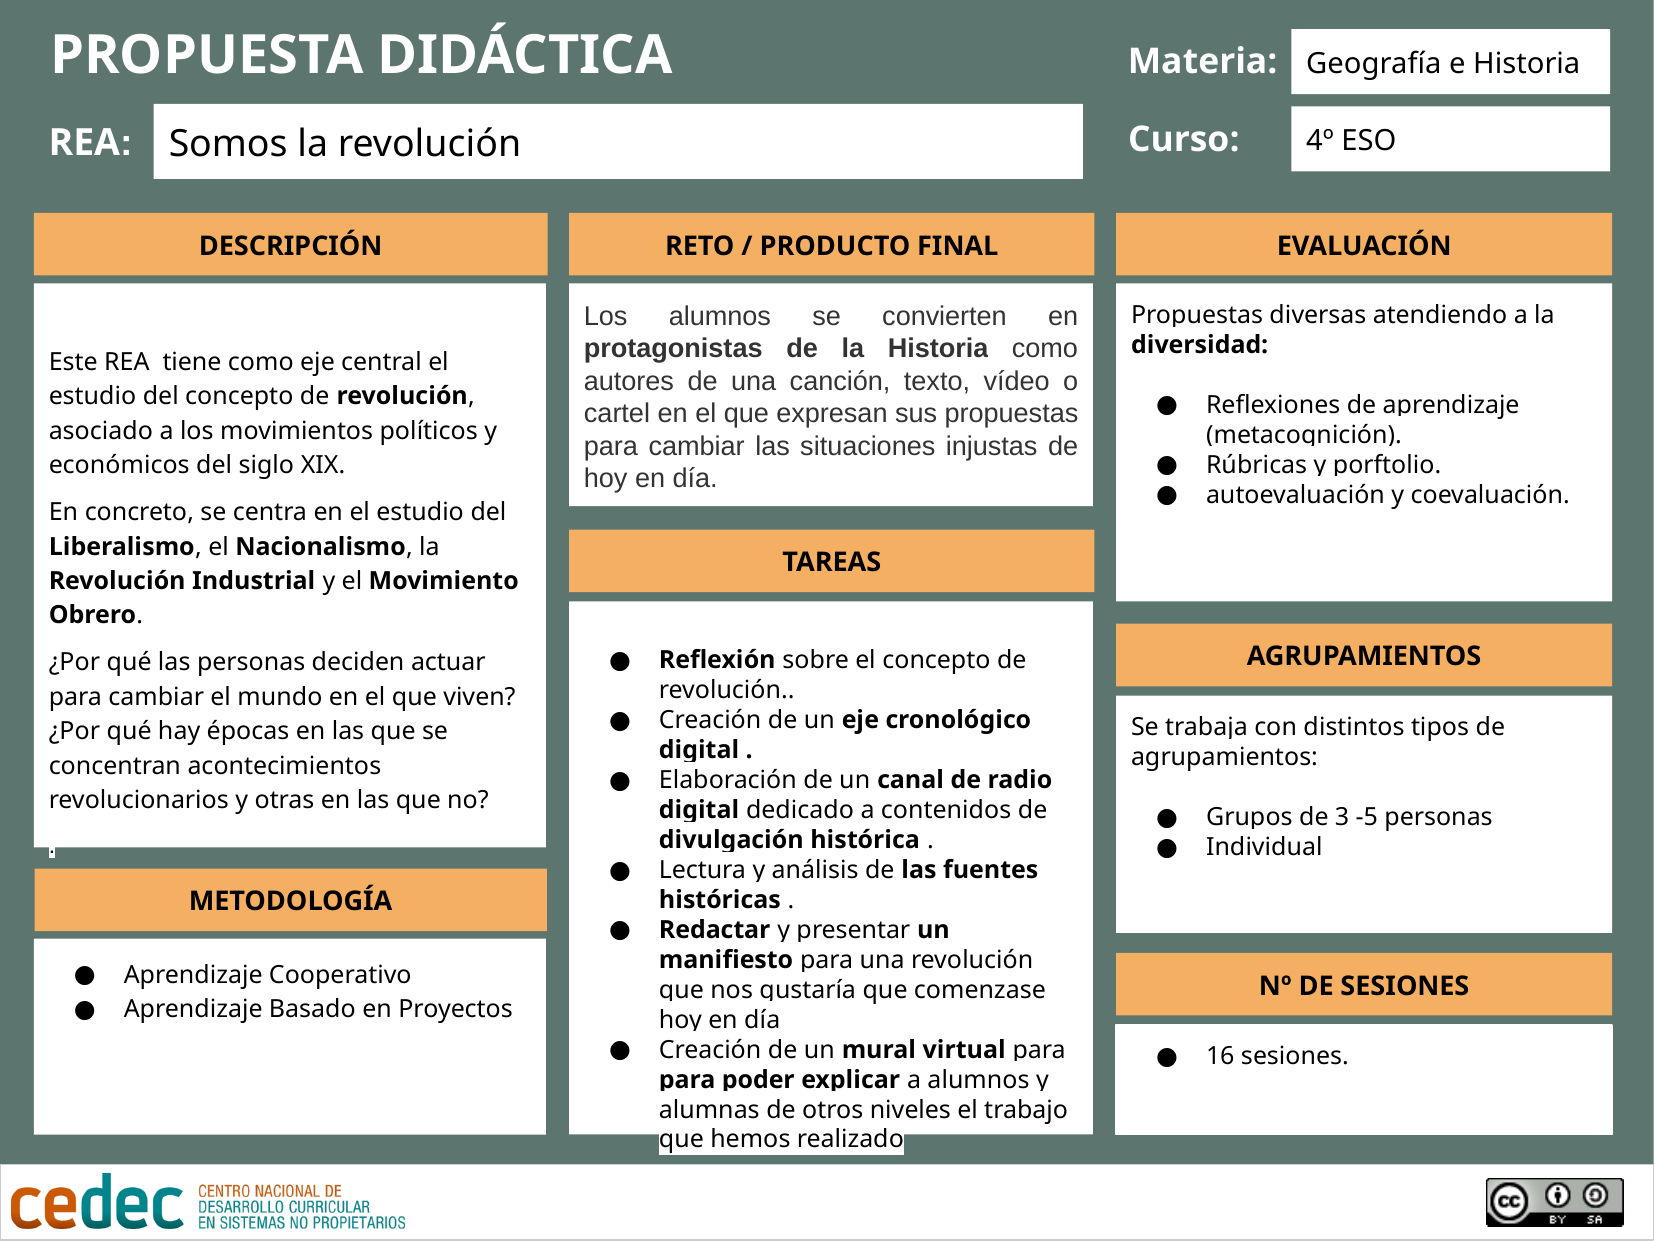

PROPUESTA DIDÁCTICA
Geografía e Historia
Materia:
Somos la revolución
4º ESO
Curso:
REA:
DESCRIPCIÓN
RETO / PRODUCTO FINAL
EVALUACIÓN
Este REA tiene como eje central el estudio del concepto de revolución, asociado a los movimientos políticos y económicos del siglo XIX.
En concreto, se centra en el estudio del Liberalismo, el Nacionalismo, la Revolución Industrial y el Movimiento Obrero.
¿Por qué las personas deciden actuar para cambiar el mundo en el que viven? ¿Por qué hay épocas en las que se concentran acontecimientos revolucionarios y otras en las que no?
.
Los alumnos se convierten en protagonistas de la Historia como autores de una canción, texto, vídeo o cartel en el que expresan sus propuestas para cambiar las situaciones injustas de hoy en día.
Propuestas diversas atendiendo a la diversidad:
Reflexiones de aprendizaje (metacognición).
Rúbricas y porftolio.
autoevaluación y coevaluación.
TAREAS
Reflexión sobre el concepto de revolución..
Creación de un eje cronológico digital .
Elaboración de un canal de radio digital dedicado a contenidos de divulgación histórica .
Lectura y análisis de las fuentes históricas .
Redactar y presentar un manifiesto para una revolución que nos gustaría que comenzase hoy en día
Creación de un mural virtual para para poder explicar a alumnos y alumnas de otros niveles el trabajo que hemos realizado
AGRUPAMIENTOS
Se trabaja con distintos tipos de agrupamientos:
Grupos de 3 -5 personas
Individual
METODOLOGÍA
Aprendizaje Cooperativo
Aprendizaje Basado en Proyectos
Nº DE SESIONES
16 sesiones.